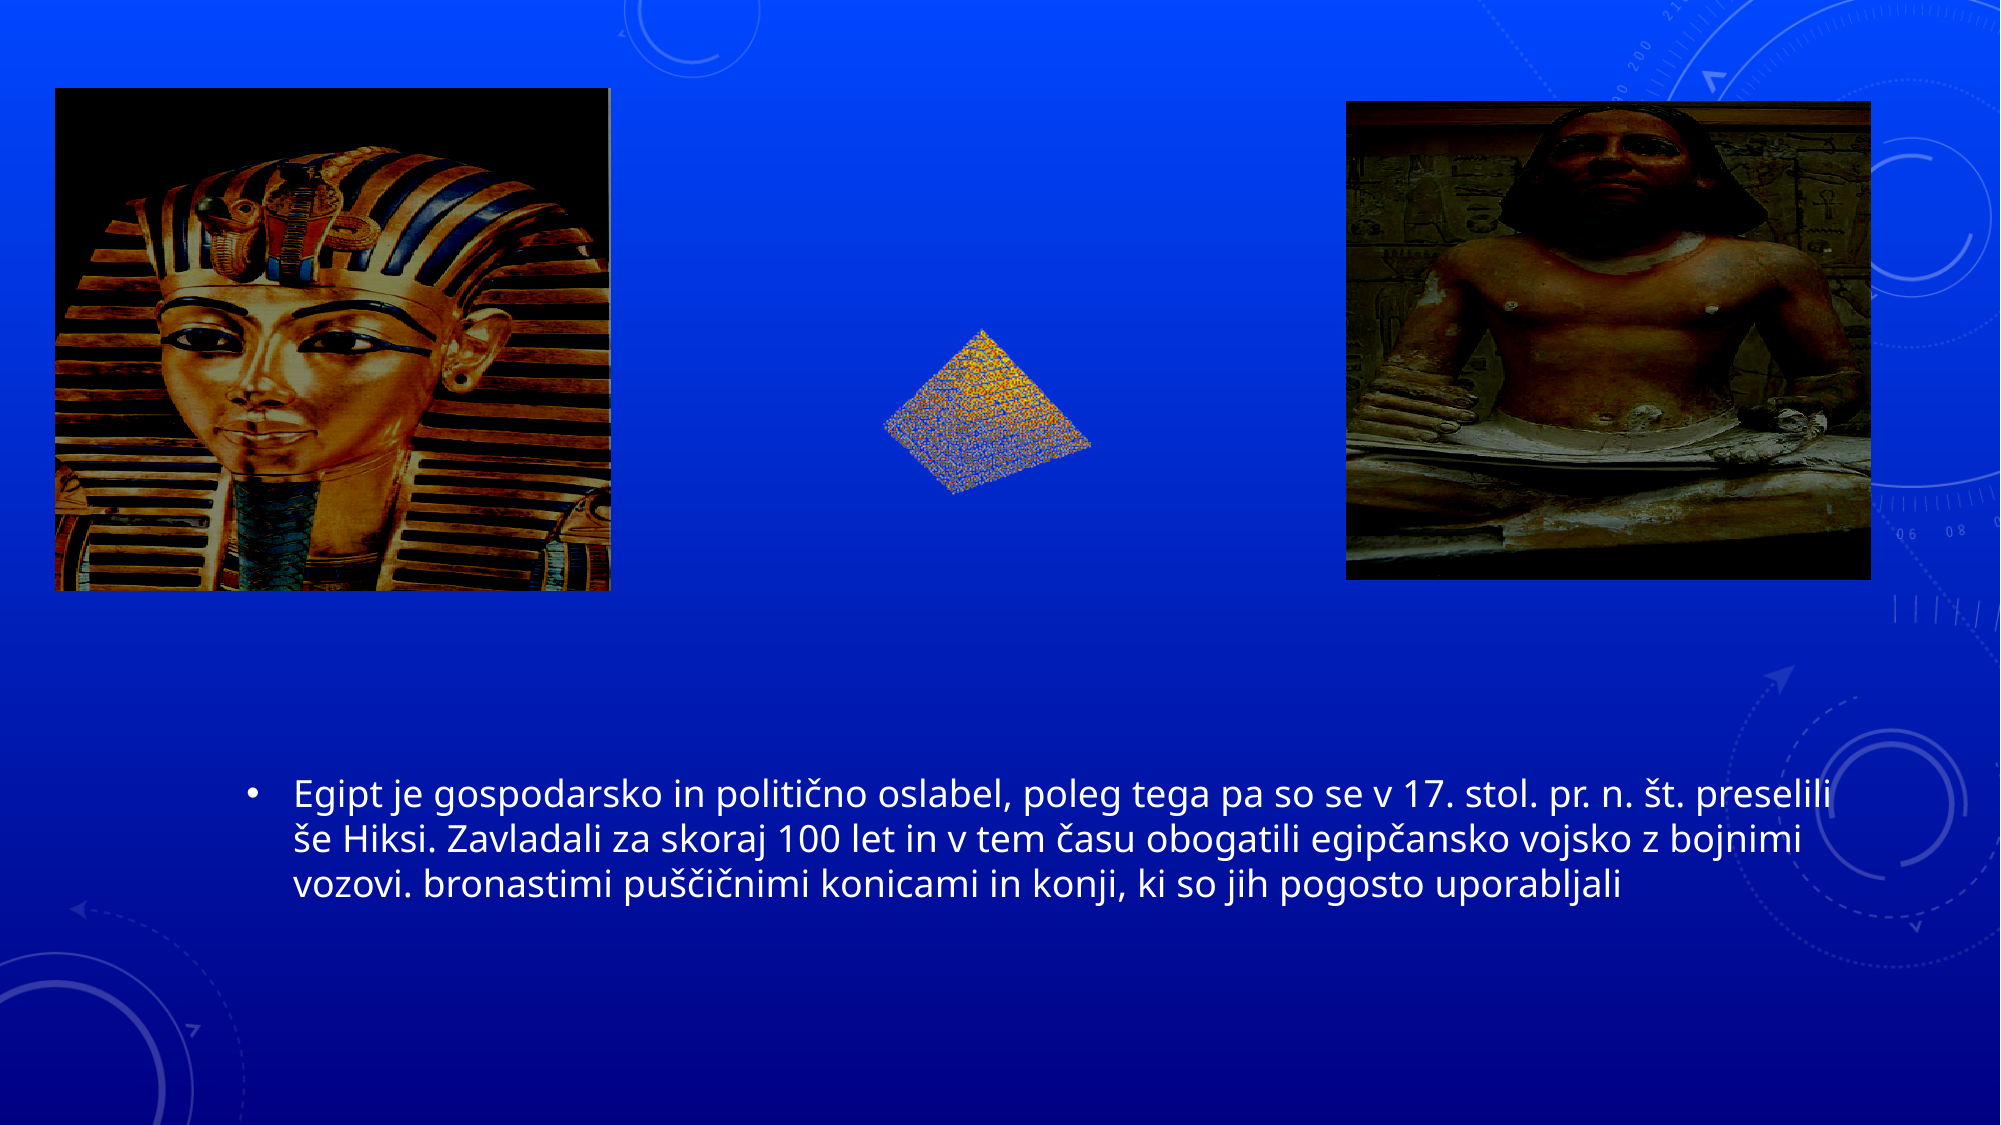

# Egipt je gospodarsko in politično oslabel, poleg tega pa so se v 17. stol. pr. n. št. preselili še Hiksi. Zavladali za skoraj 100 let in v tem času obogatili egipčansko vojsko z bojnimi vozovi. bronastimi puščičnimi konicami in konji, ki so jih pogosto uporabljali